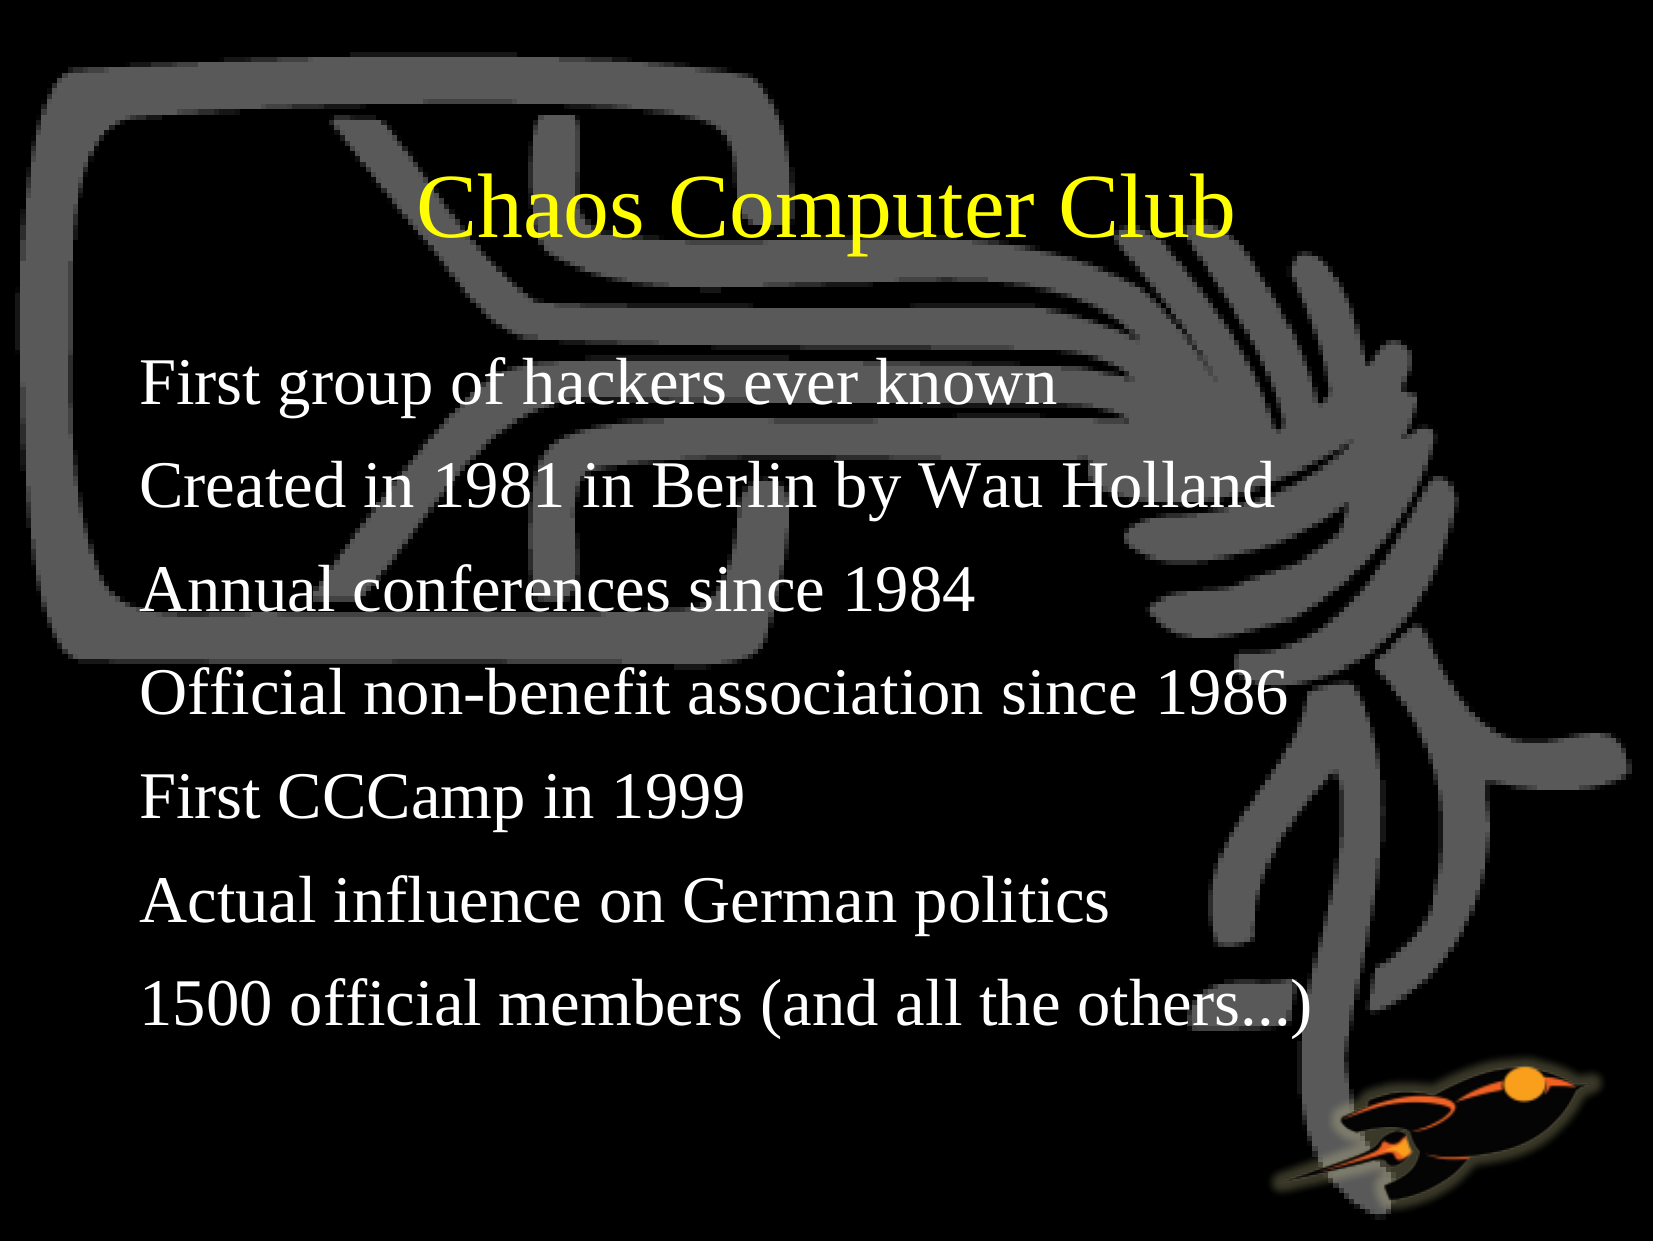

# Chaos Computer Club
First group of hackers ever known
Created in 1981 in Berlin by Wau Holland
Annual conferences since 1984
Official non-benefit association since 1986
First CCCamp in 1999
Actual influence on German politics
1500 official members (and all the others...)